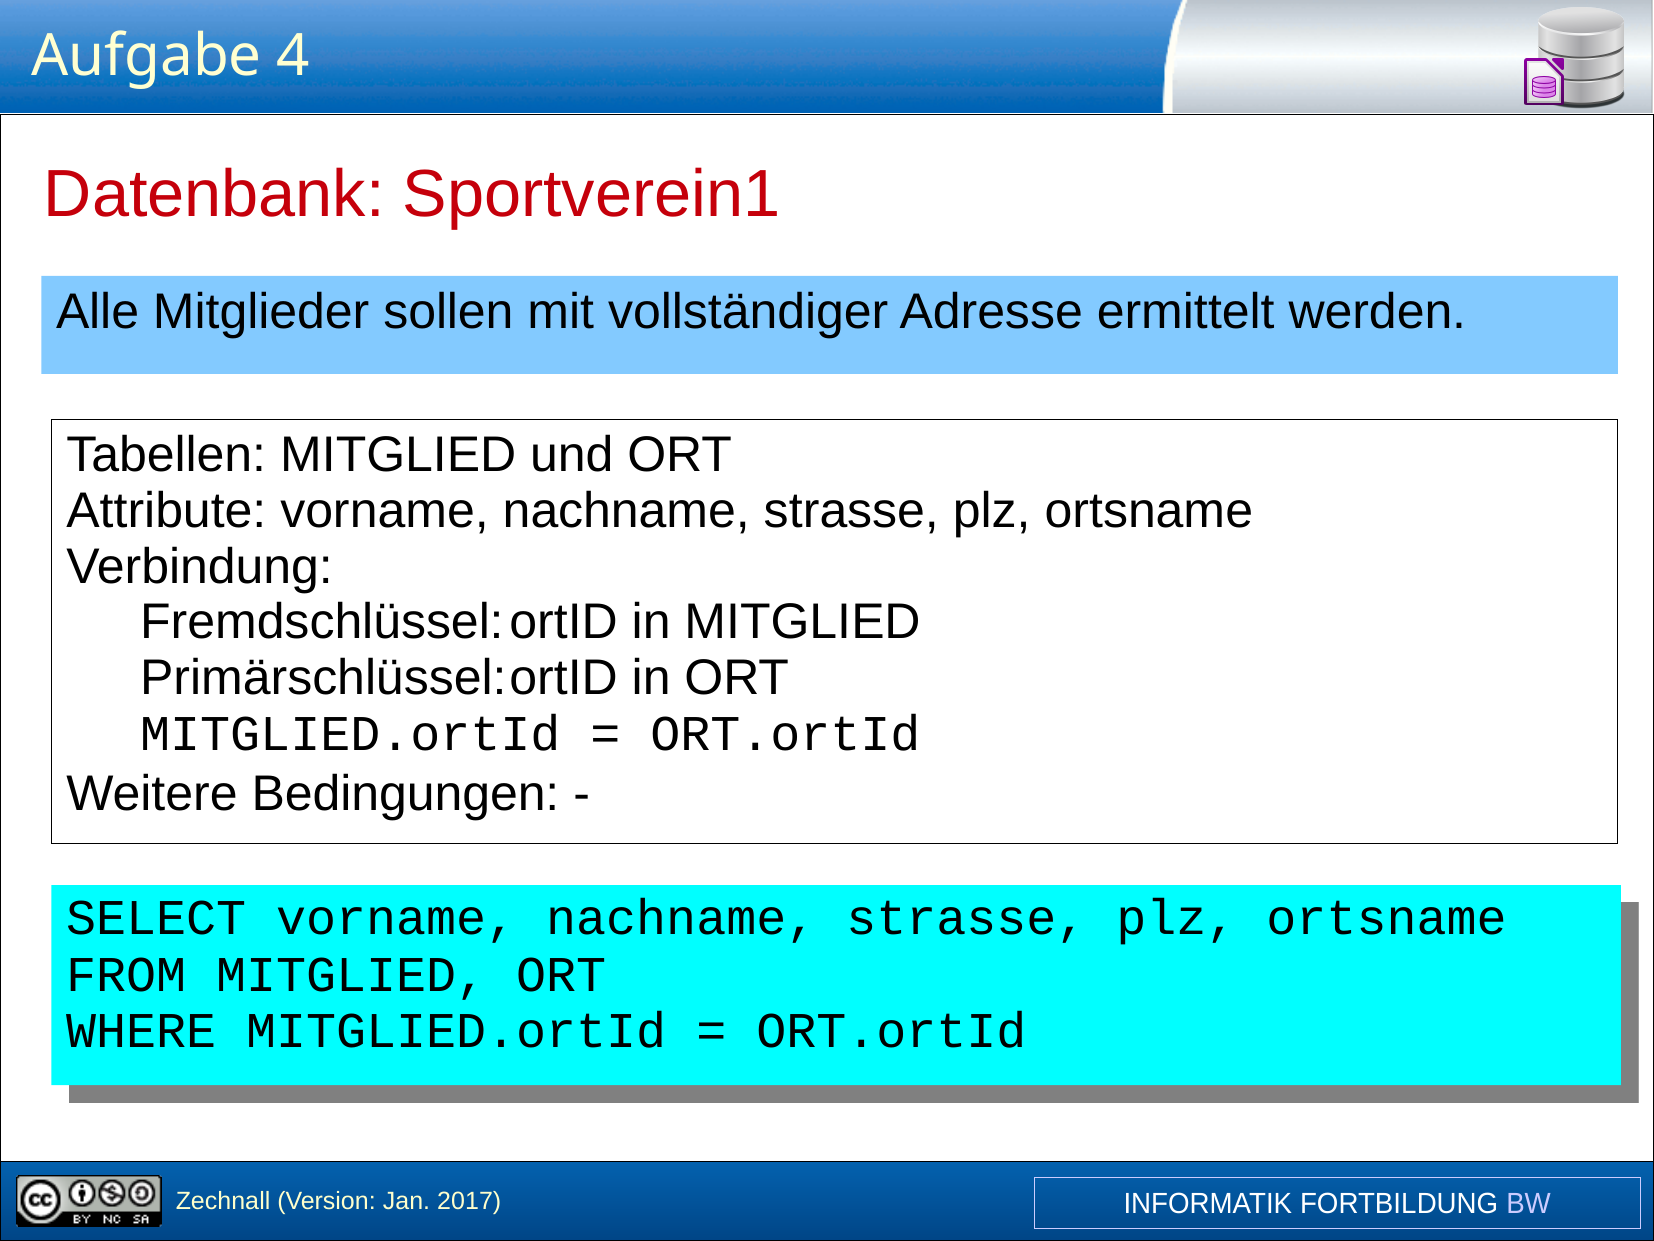

# Aufgabe 4
Datenbank: Sportverein1
Datenbank: Sportverein1
Alle Mitglieder sollen mit vollständiger Adresse ermittelt werden.
Tabellen: MITGLIED und ORT
Attribute: vorname, nachname, strasse, plz, ortsname
Verbindung:
	Fremdschlüssel:	ortID in MITGLIED
	Primärschlüssel:	ortID in ORT
	MITGLIED.ortId = ORT.ortId
Weitere Bedingungen: -
SELECT vorname, nachname, strasse, plz, ortsname
FROM MITGLIED, ORT
WHERE MITGLIED.ortId = ORT.ortId